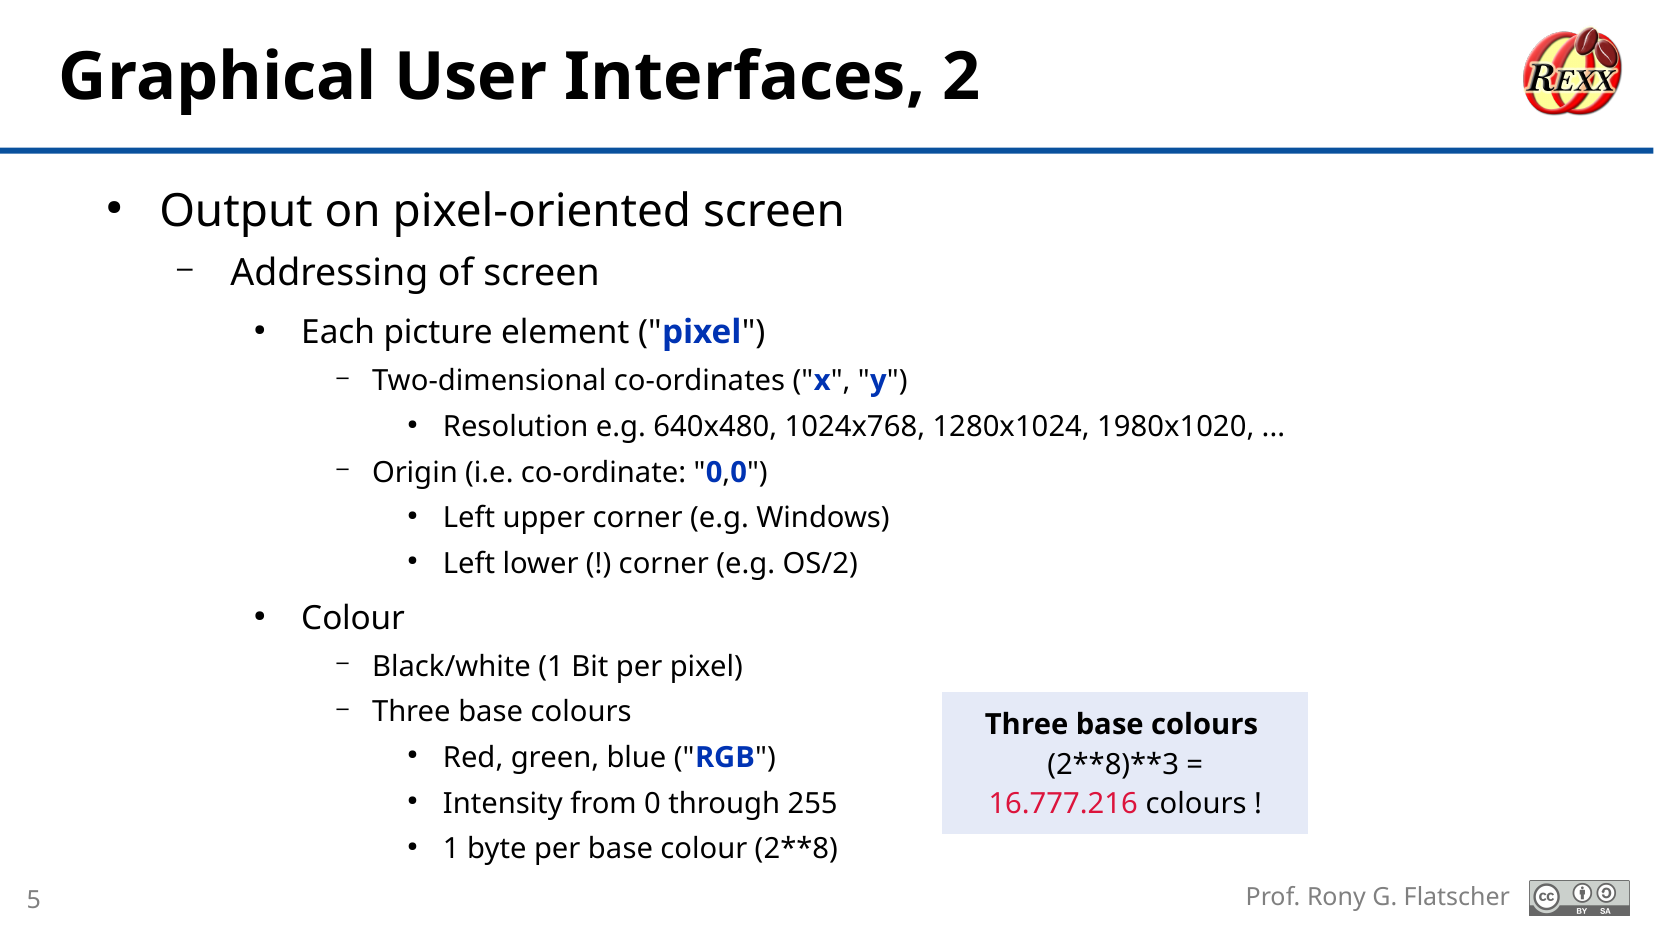

# Graphical User Interfaces, 2
Output on pixel-oriented screen
Addressing of screen
Each picture element ("pixel")
Two-dimensional co-ordinates ("x", "y")
Resolution e.g. 640x480, 1024x768, 1280x1024, 1980x1020, ...
Origin (i.e. co-ordinate: "0,0")
Left upper corner (e.g. Windows)
Left lower (!) corner (e.g. OS/2)
Colour
Black/white (1 Bit per pixel)
Three base colours
Red, green, blue ("RGB")
Intensity from 0 through 255
1 byte per base colour (2**8)
Three base colours
(2**8)**3 =
16.777.216 colours !